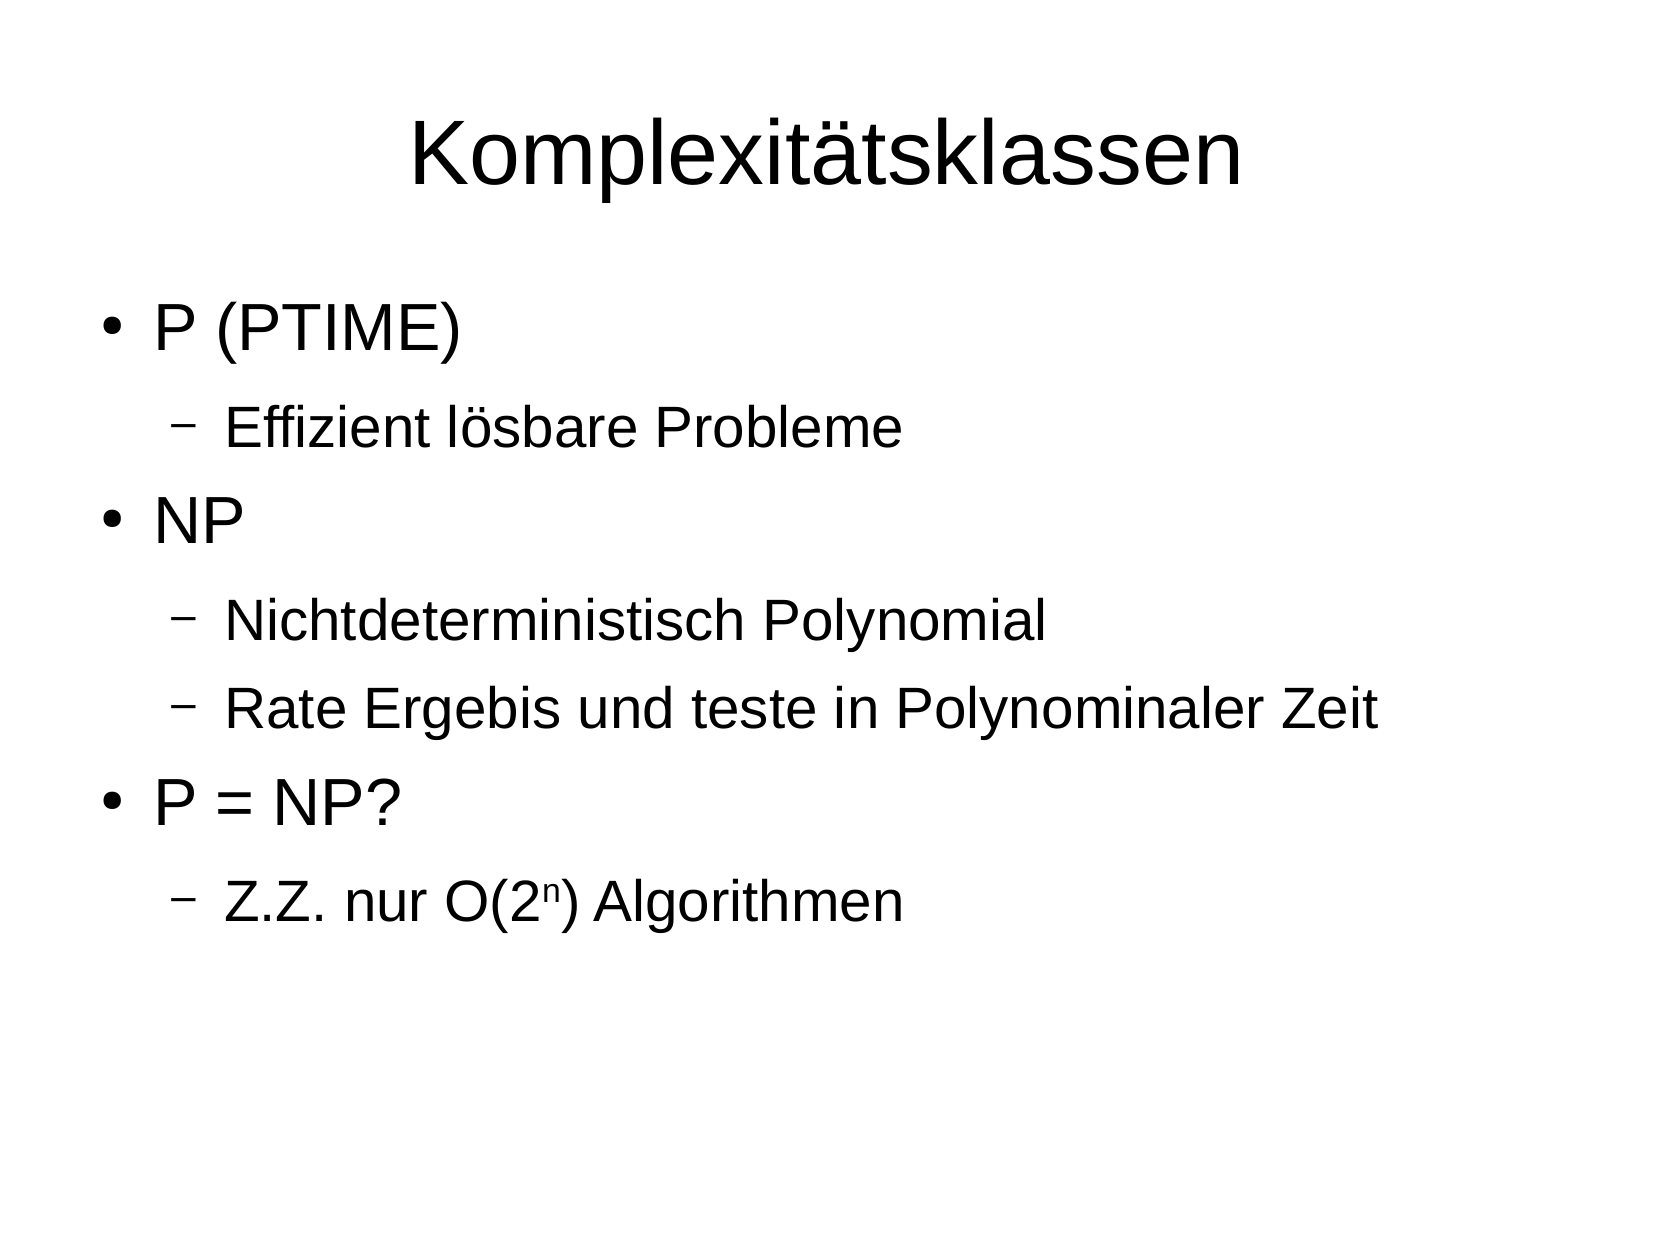

# Komplexitätsklassen
P (PTIME)
Effizient lösbare Probleme
NP
Nichtdeterministisch Polynomial
Rate Ergebis und teste in Polynominaler Zeit
P = NP?
Z.Z. nur O(2n) Algorithmen